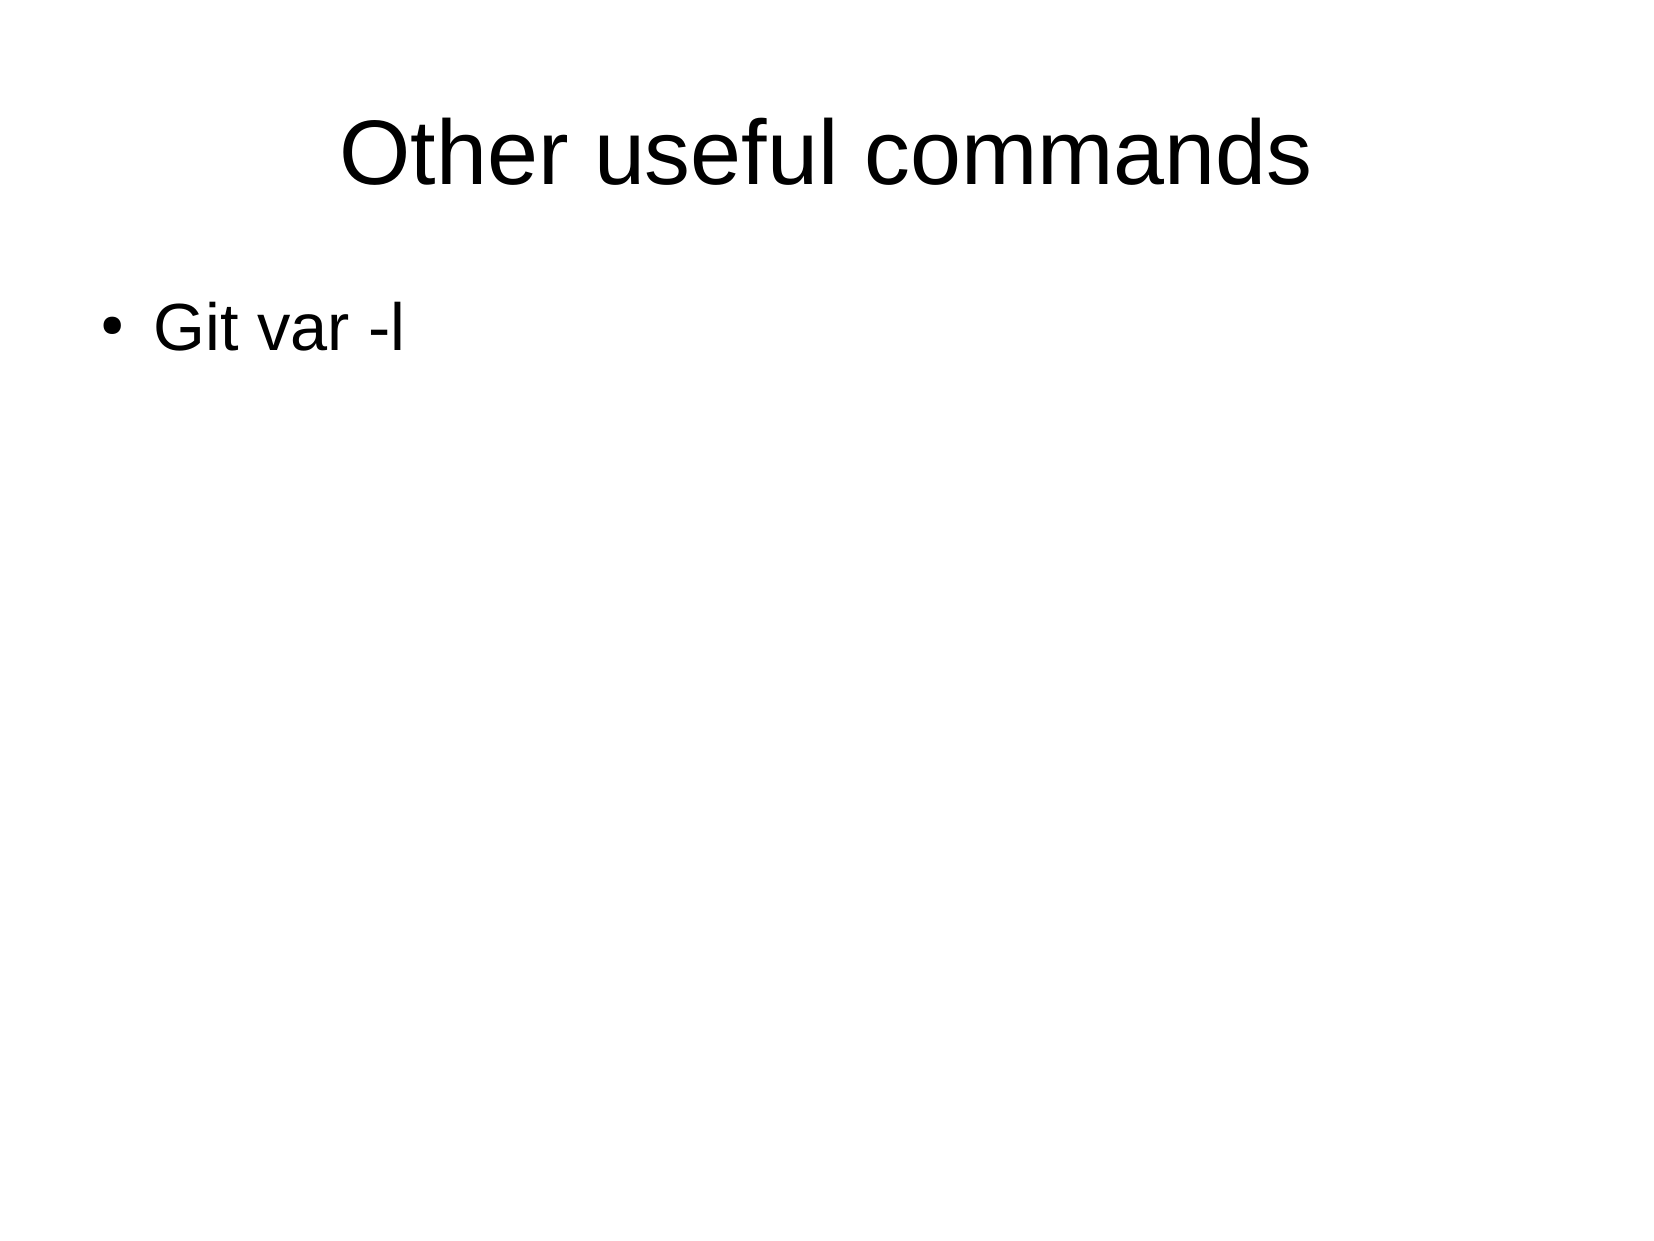

# Other useful commands
Git var -l